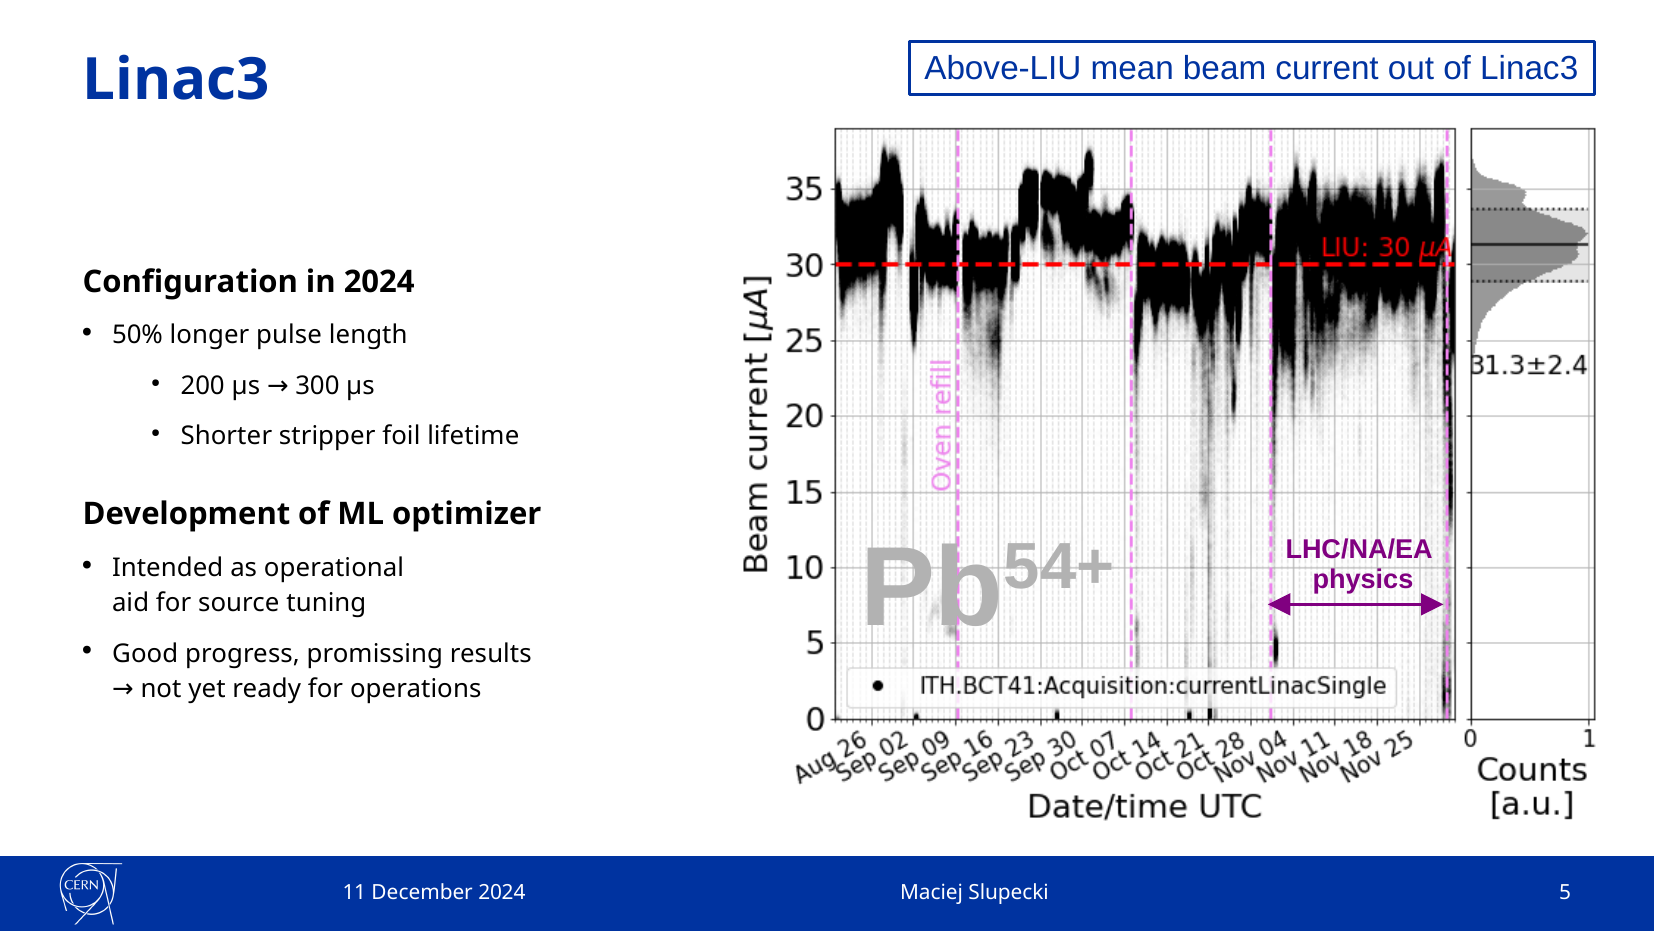

# Linac3
Above-LIU mean beam current out of Linac3
Configuration in 2024
50% longer pulse length
200 µs → 300 µs
Shorter stripper foil lifetime
Development of ML optimizer
Intended as operational
aid for source tuning
Good progress, promissing results
→ not yet ready for operations
Pb54+
LHC/NA/EA
 physics
Presenter | Presentation Title
5